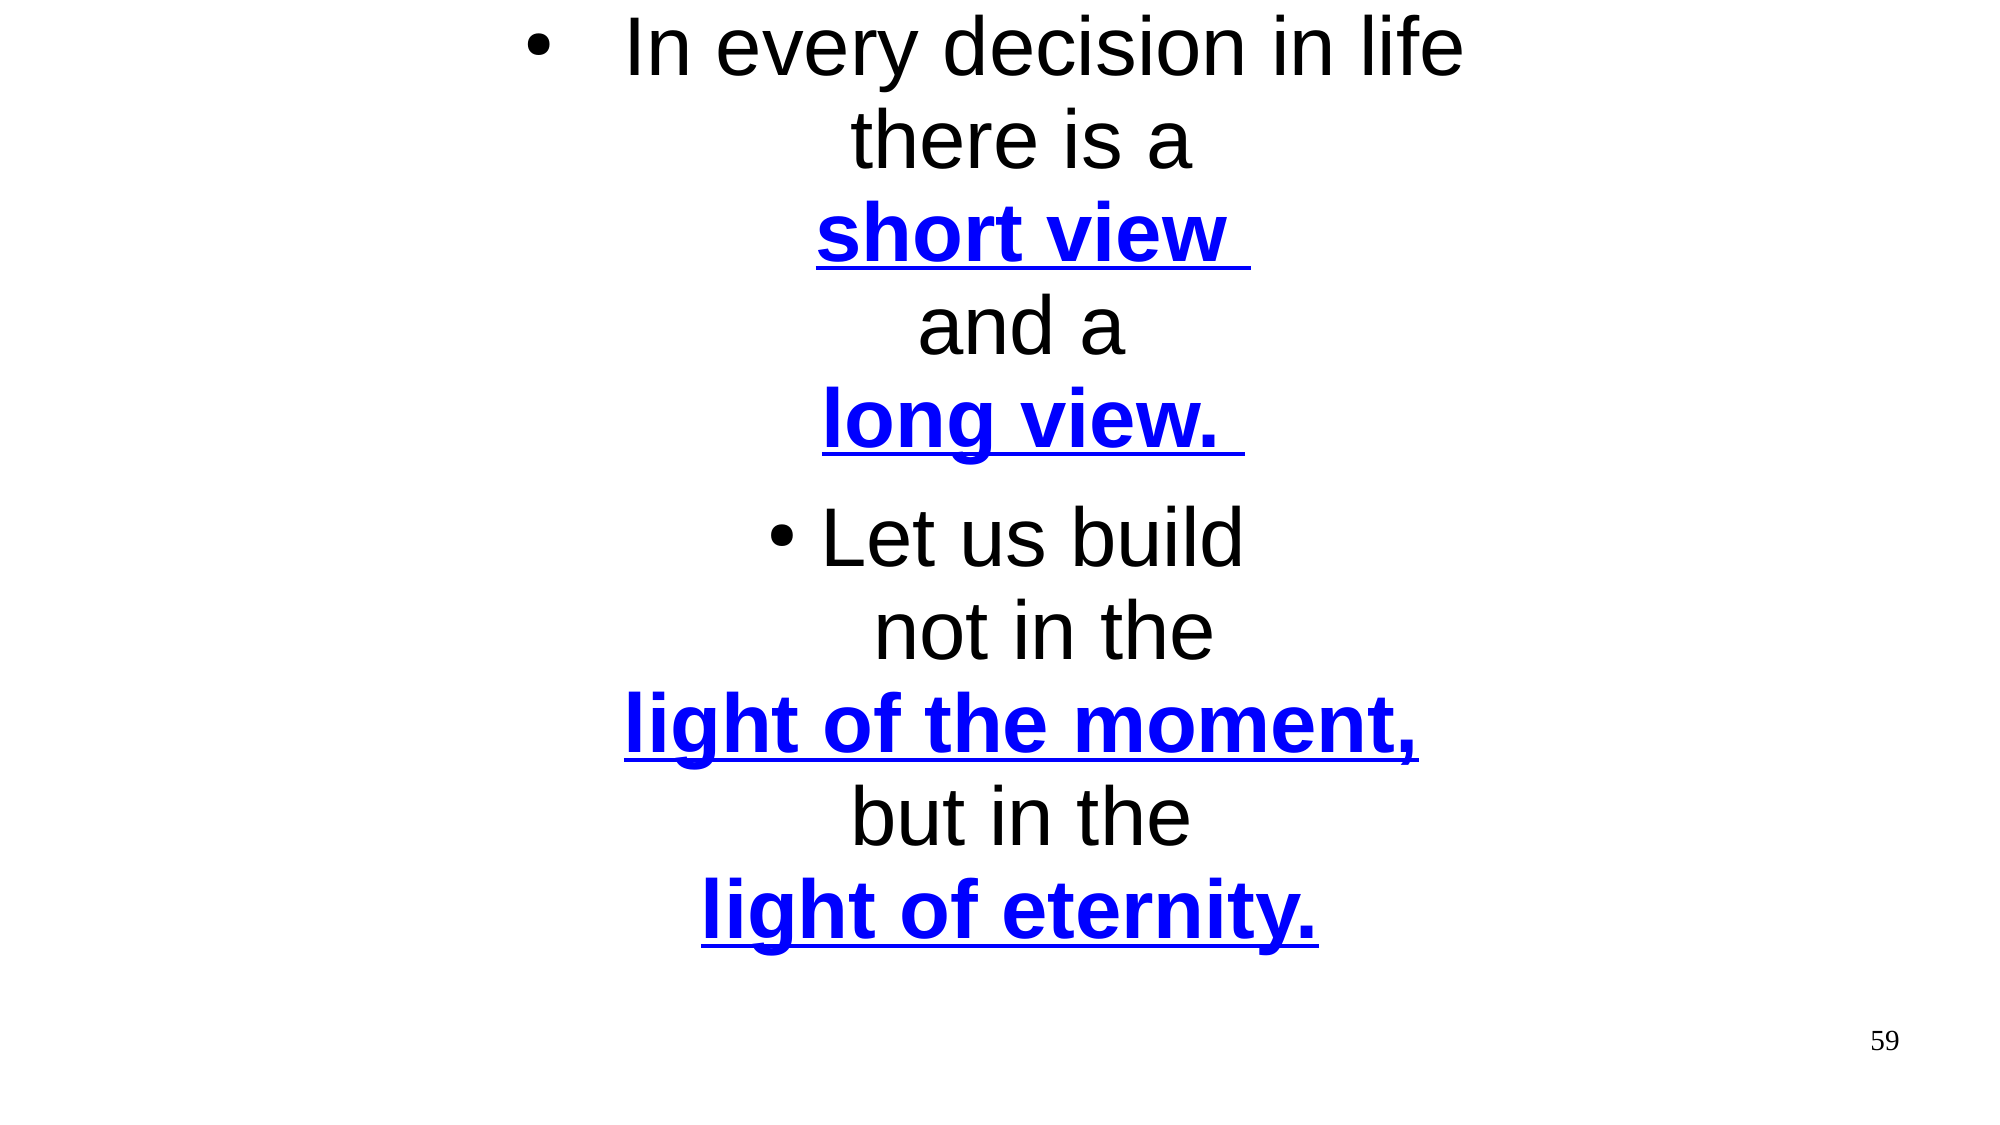

# In every decision in life there is a short view and a long view.
Let us build
 not in the
light of the moment,
but in the
light of eternity.
59